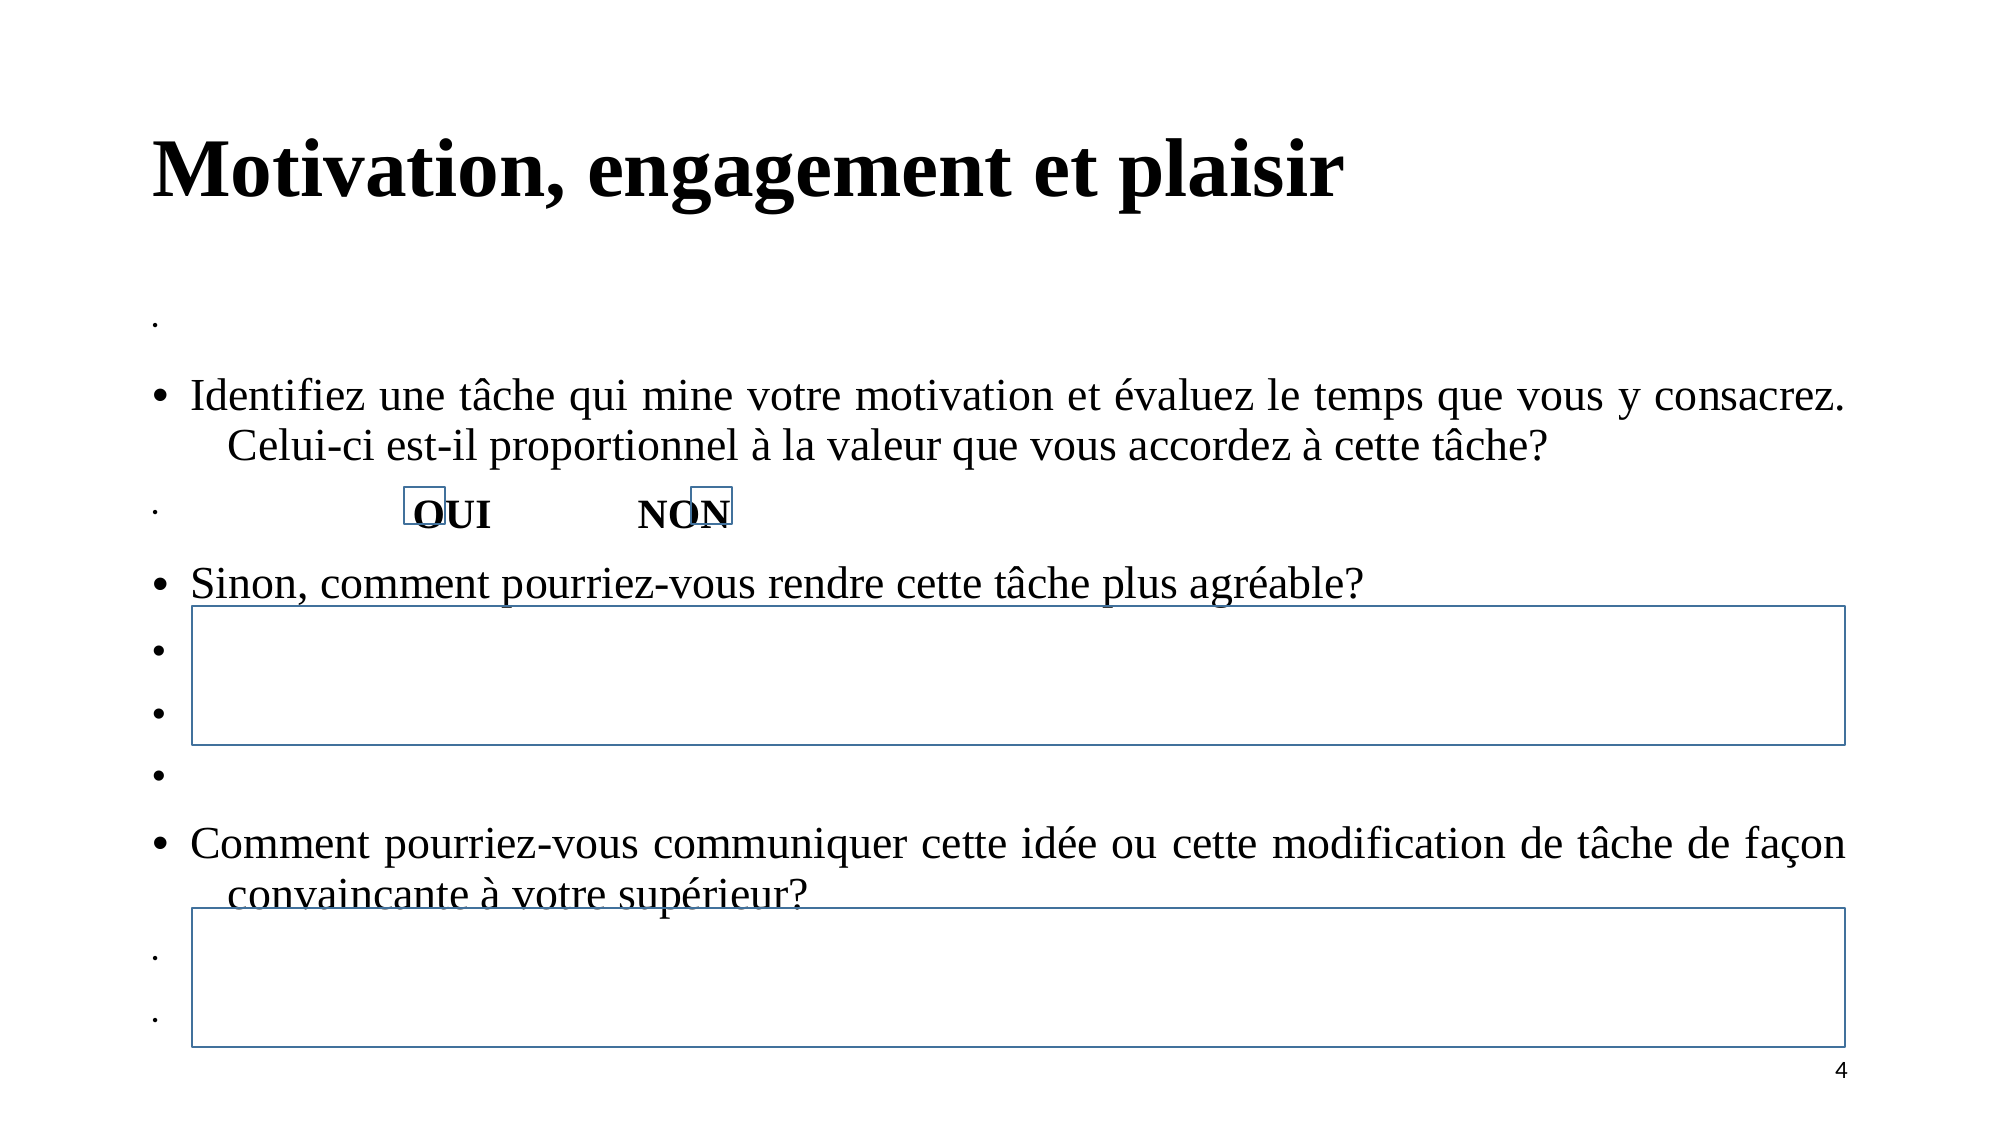

# Motivation, engagement et plaisir
Identifiez une tâche qui mine votre motivation et évaluez le temps que vous y consacrez. Celui-ci est-il proportionnel à la valeur que vous accordez à cette tâche?
		OUI		NON
Sinon, comment pourriez-vous rendre cette tâche plus agréable?
Comment pourriez-vous communiquer cette idée ou cette modification de tâche de façon convaincante à votre supérieur?
4